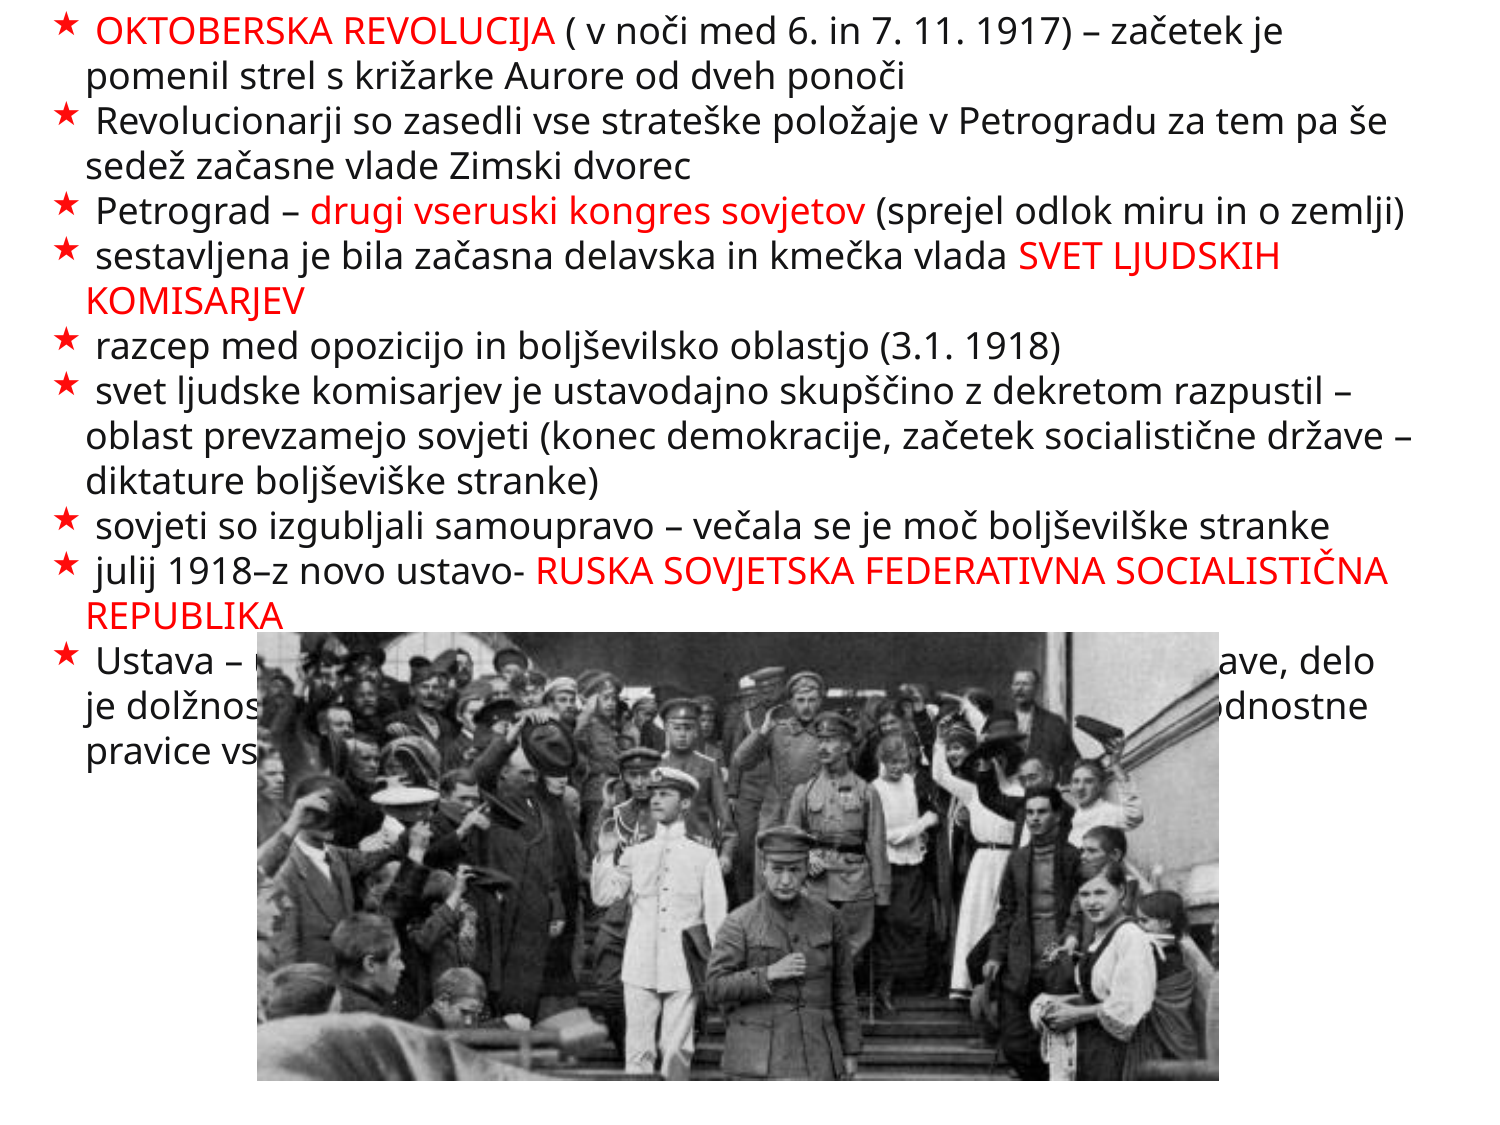

OKTOBERSKA REVOLUCIJA ( v noči med 6. in 7. 11. 1917) – začetek je pomenil strel s križarke Aurore od dveh ponoči
 Revolucionarji so zasedli vse strateške položaje v Petrogradu za tem pa še sedež začasne vlade Zimski dvorec
 Petrograd – drugi vseruski kongres sovjetov (sprejel odlok miru in o zemlji)
 sestavljena je bila začasna delavska in kmečka vlada SVET LJUDSKIH KOMISARJEV
 razcep med opozicijo in boljševilsko oblastjo (3.1. 1918)
 svet ljudske komisarjev je ustavodajno skupščino z dekretom razpustil – oblast prevzamejo sovjeti (konec demokracije, začetek socialistične države – diktature boljševiške stranke)
 sovjeti so izgubljali samoupravo – večala se je moč boljševilške stranke
 julij 1918–z novo ustavo- RUSKA SOVJETSKA FEDERATIVNA SOCIALISTIČNA REPUBLIKA
 Ustava – uzakoni oblast “delavskega razreda”, Loči cerkev od države, delo je dolžnost, splošno vojaško oveznost, brezplačno šolstvo in narodnostne pravice vsem narodom v državi